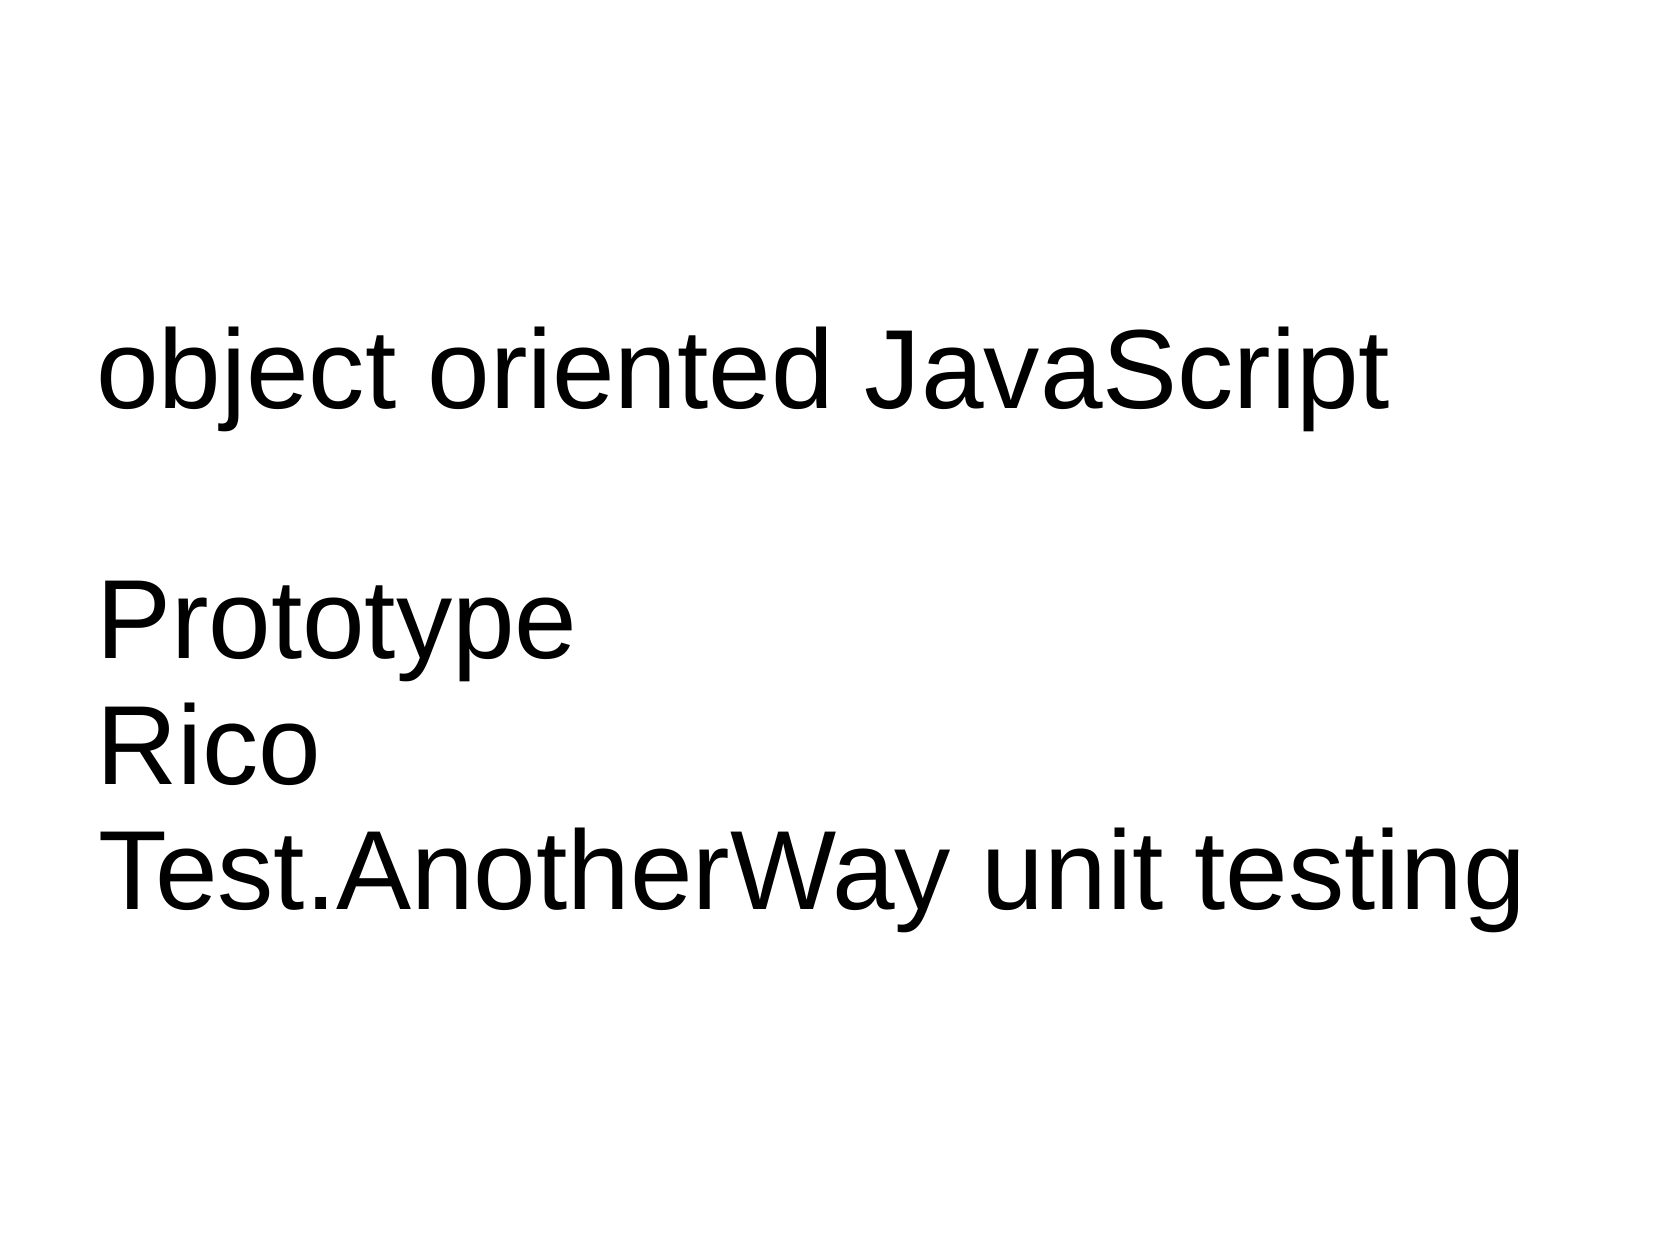

object oriented JavaScript
Prototype
Rico
Test.AnotherWay unit testing